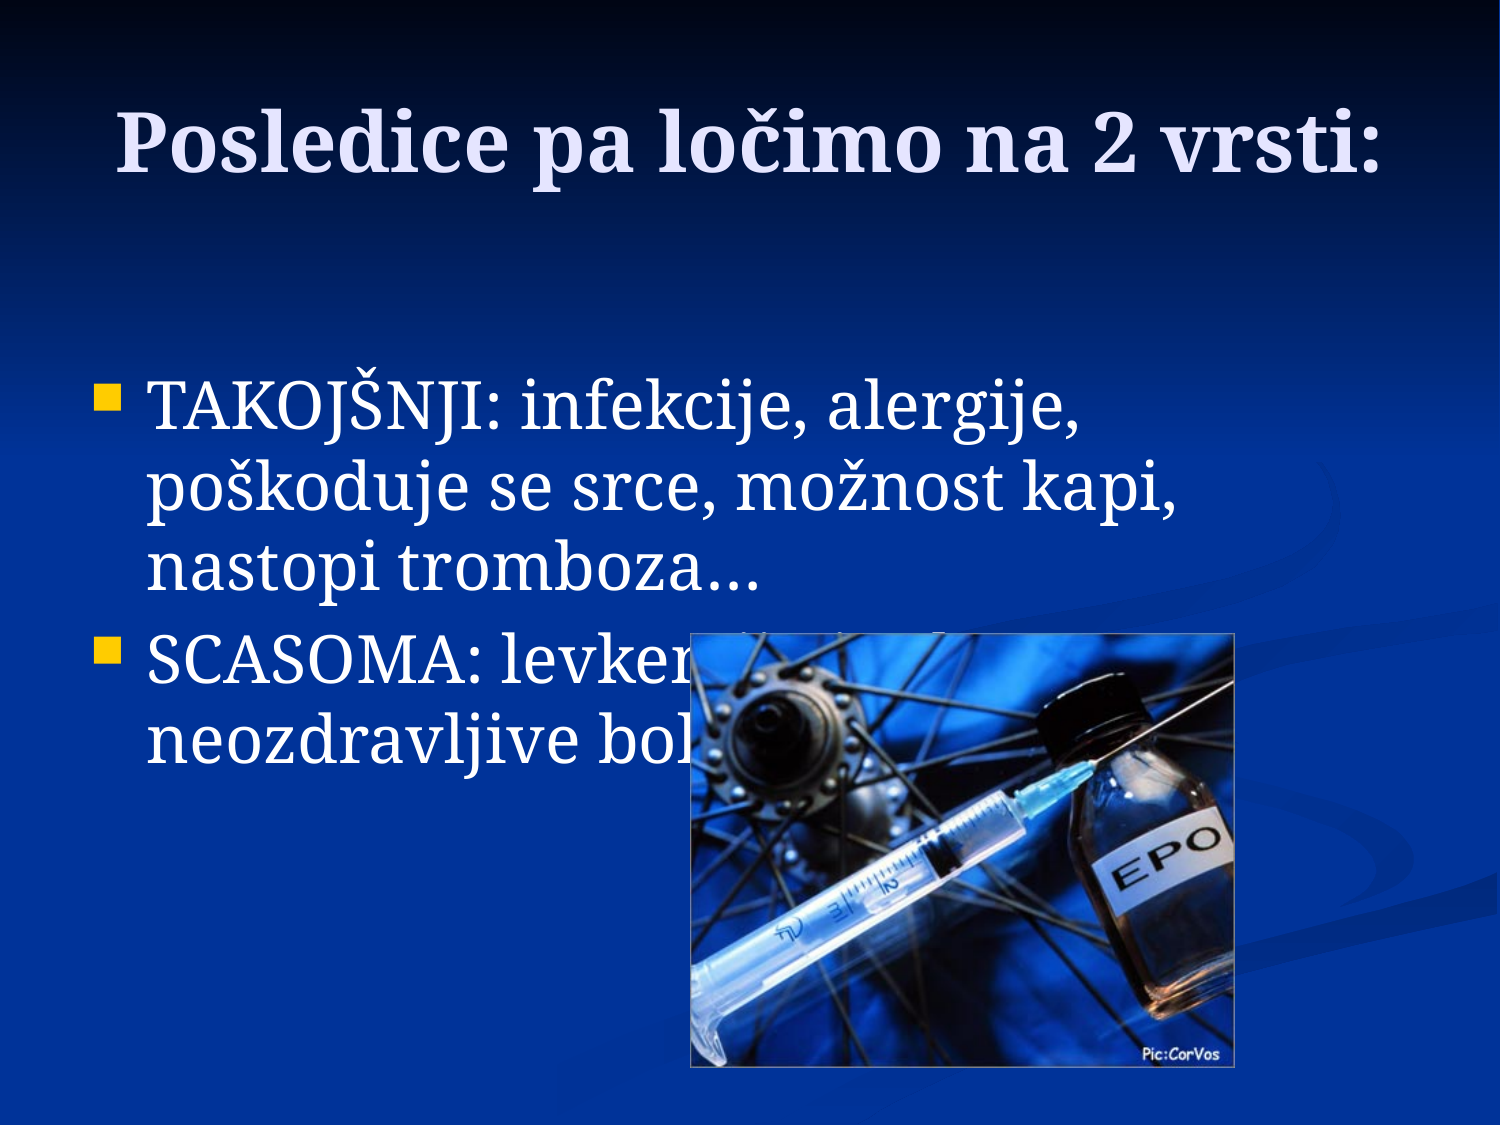

# Posledice pa ločimo na 2 vrsti:
TAKOJŠNJI: infekcije, alergije, poškoduje se srce, možnost kapi, nastopi tromboza…
SCASOMA: levkemija in druge neozdravljive bolezni